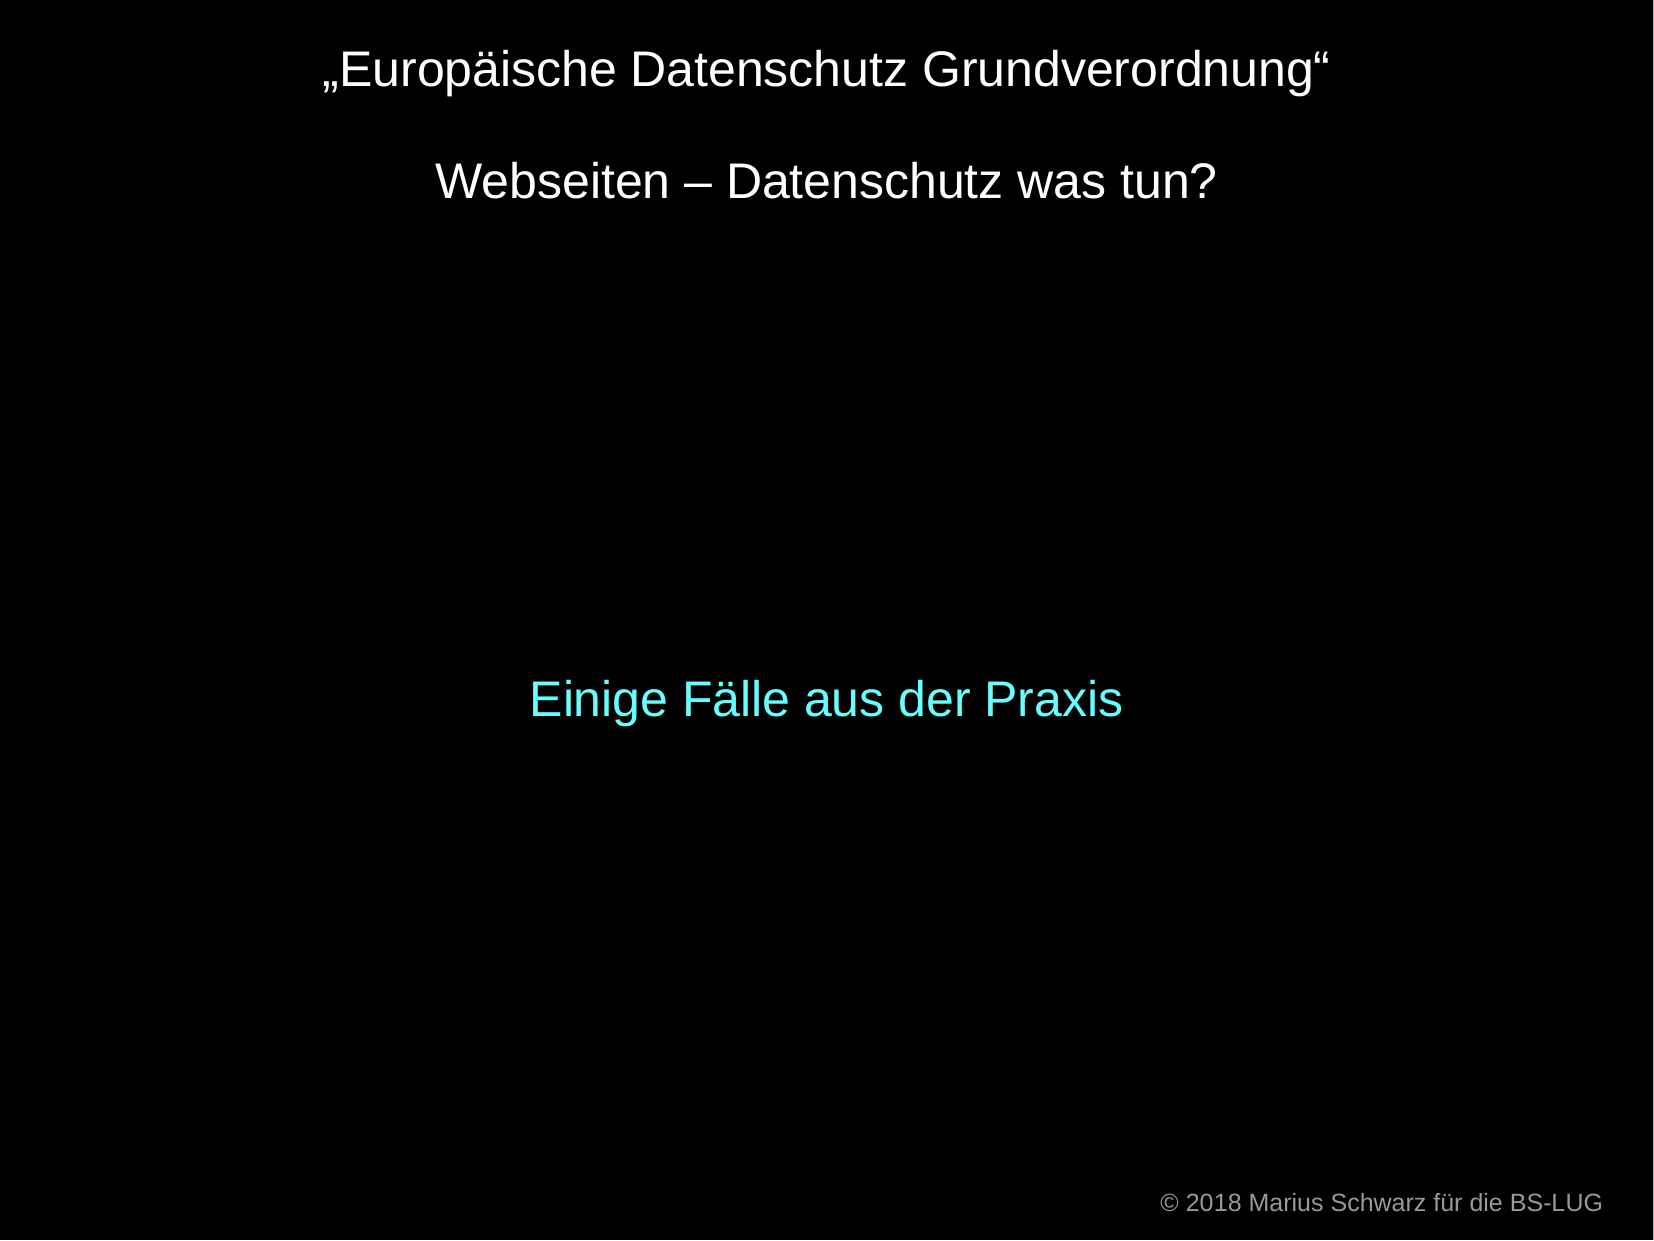

# „Europäische Datenschutz Grundverordnung“ Webseiten – Datenschutz was tun?
Einige Fälle aus der Praxis
© 2018 Marius Schwarz für die BS-LUG